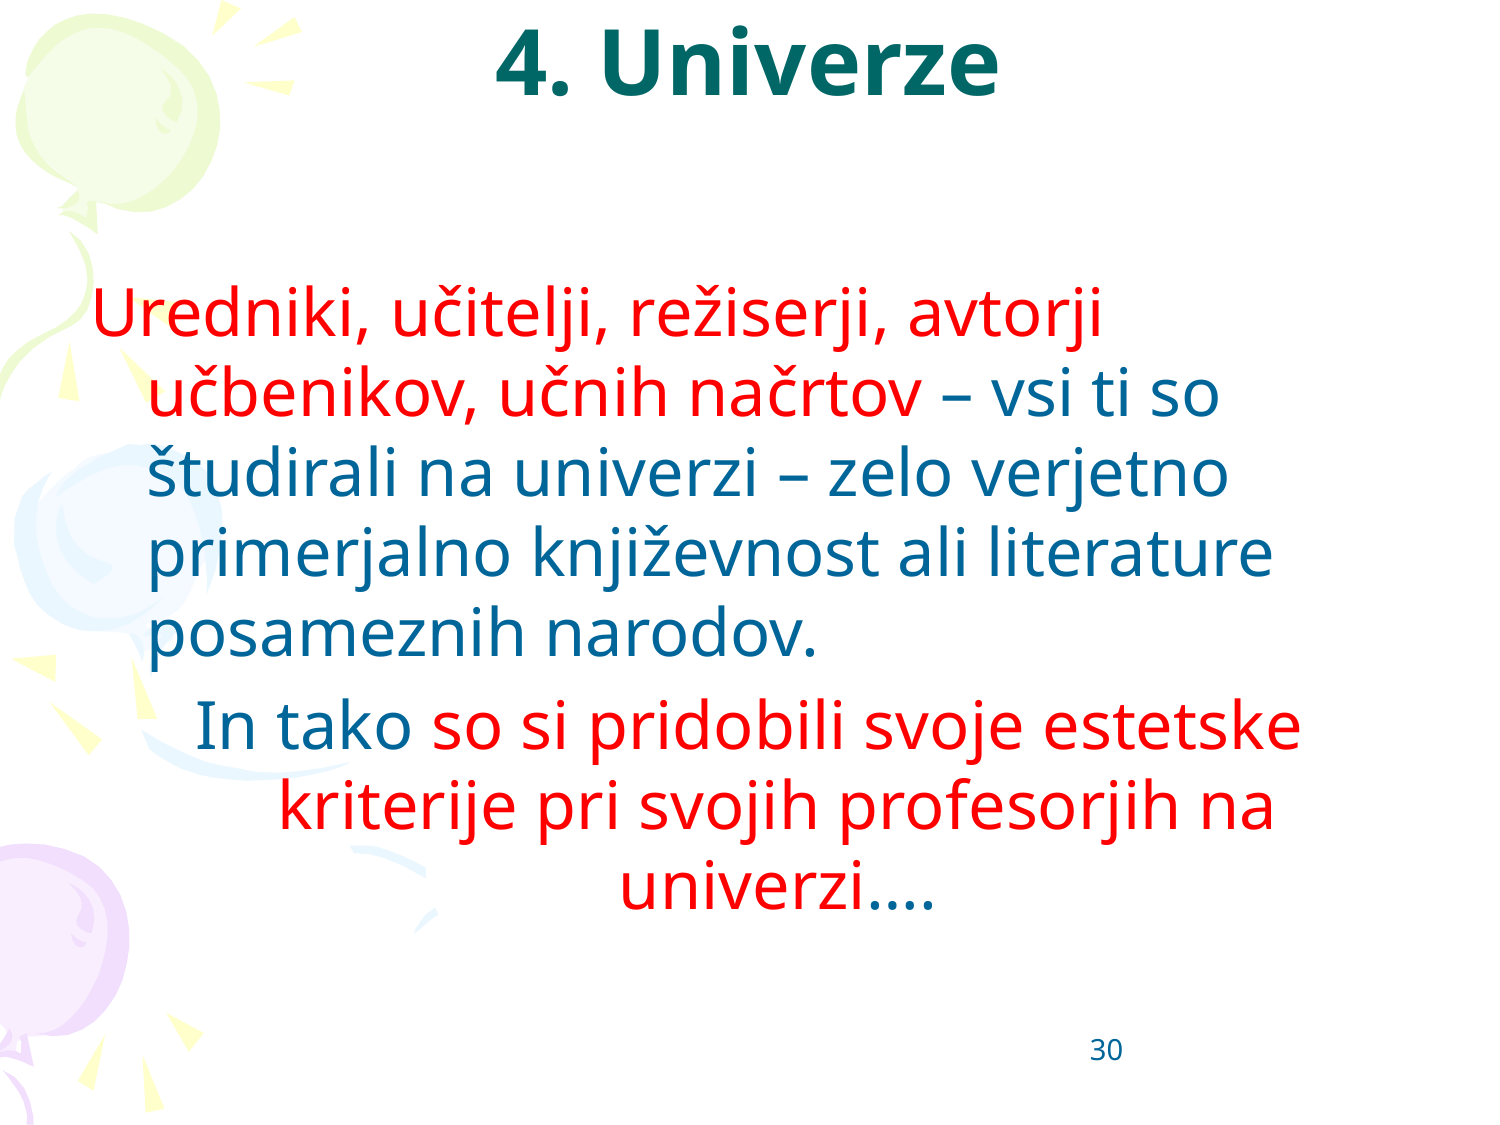

# 4. Univerze
Uredniki, učitelji, režiserji, avtorji učbenikov, učnih načrtov – vsi ti so študirali na univerzi – zelo verjetno primerjalno književnost ali literature posameznih narodov.
In tako so si pridobili svoje estetske kriterije pri svojih profesorjih na univerzi….